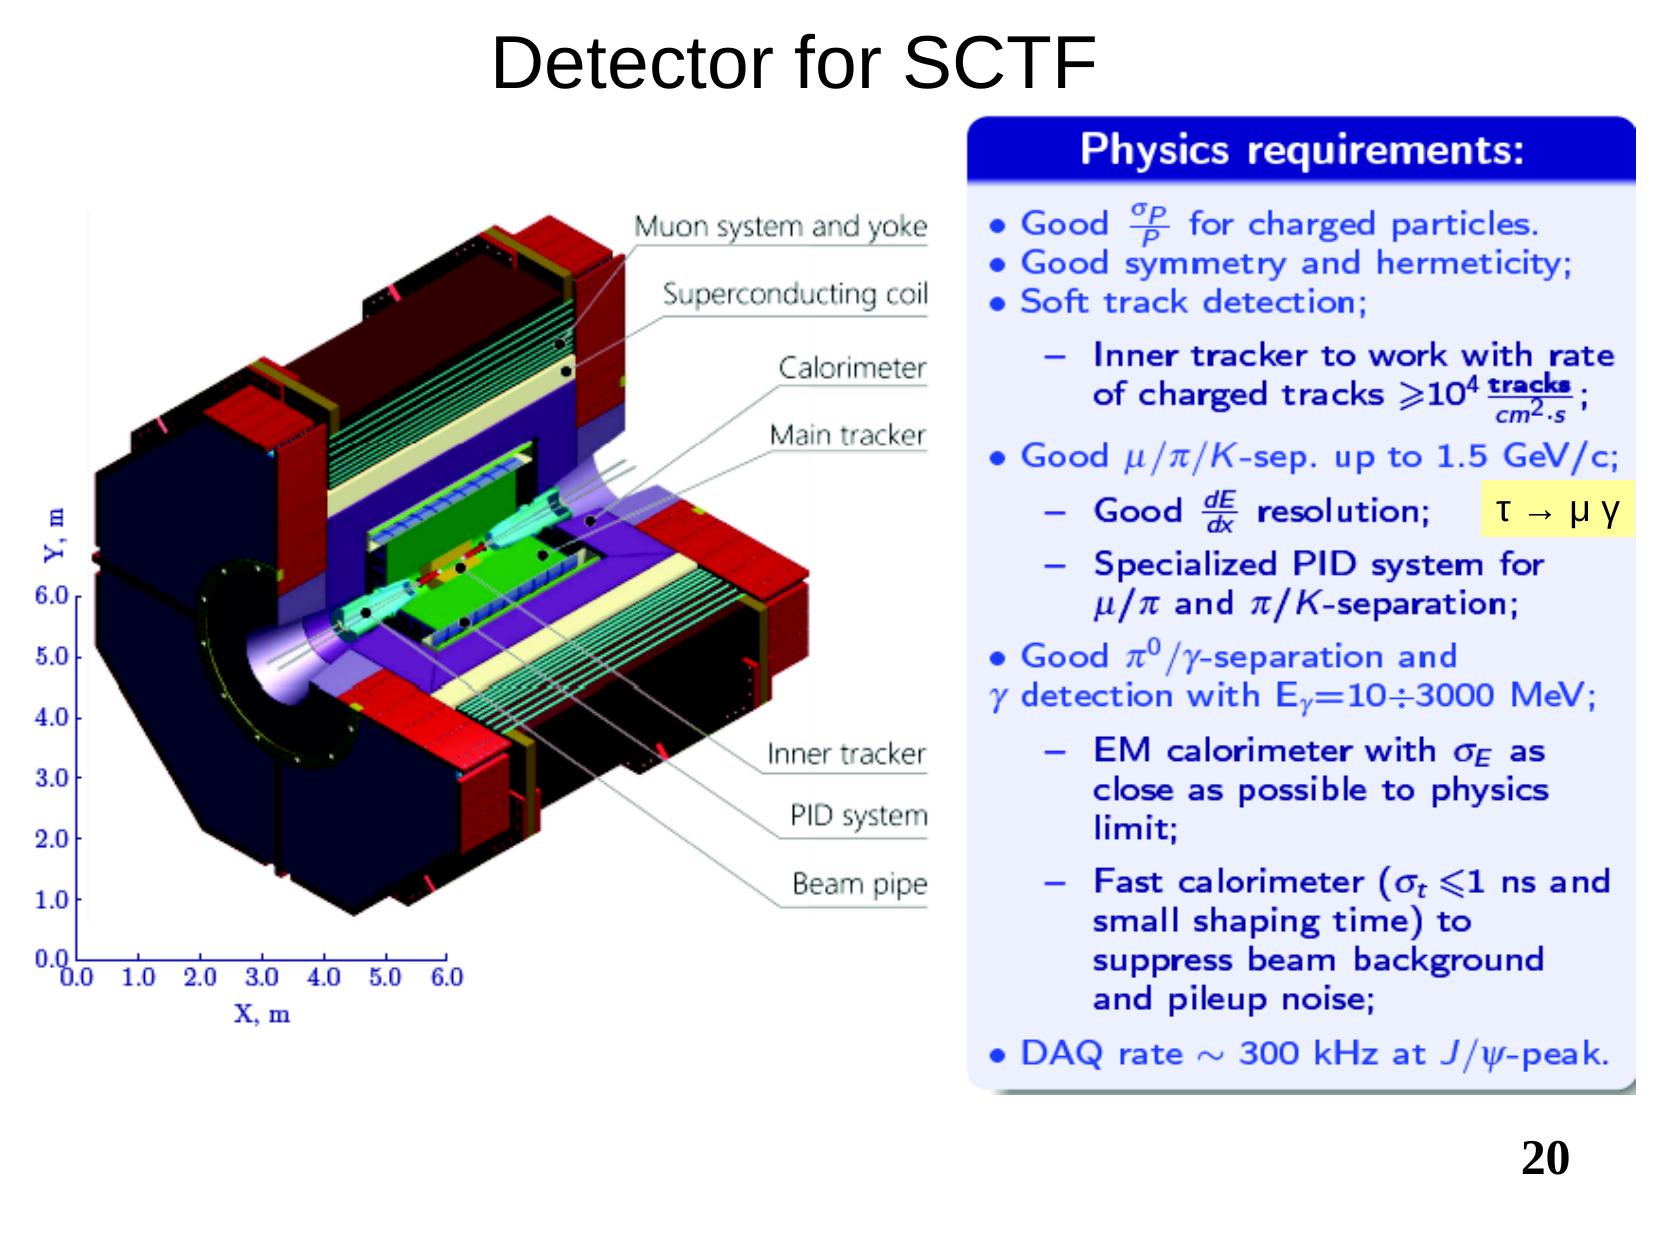

# Detector for SCTF
τ → μ γ
20